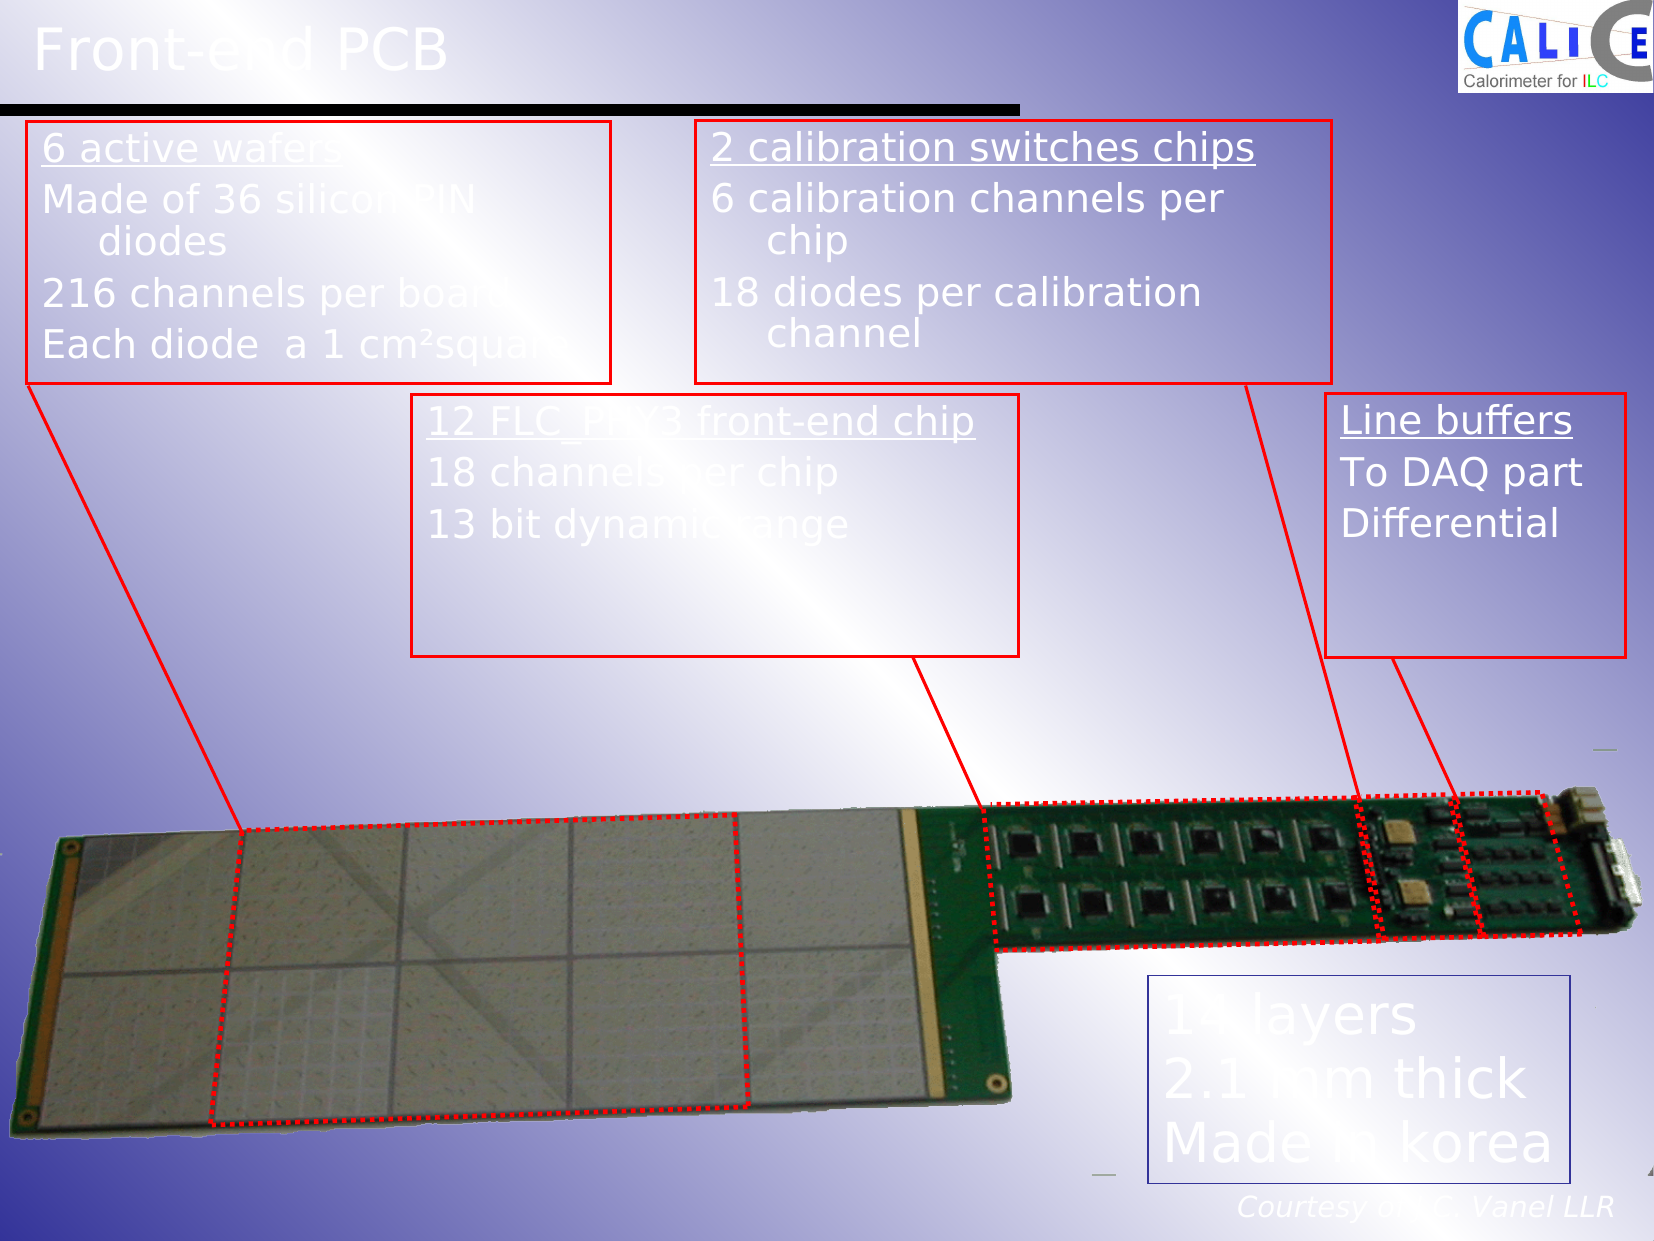

Front-end PCB
2 calibration switches chips
6 calibration channels per chip
18 diodes per calibration channel
6 active wafers
Made of 36 silicon PIN diodes
216 channels per board
Each diode a 1 cm²square
Line buffers
To DAQ part
Differential
12 FLC_PHY3 front-end chip
18 channels per chip
13 bit dynamic range
14 layers
2.1 mm thick
Made in korea
Courtesy of J.C. Vanel LLR